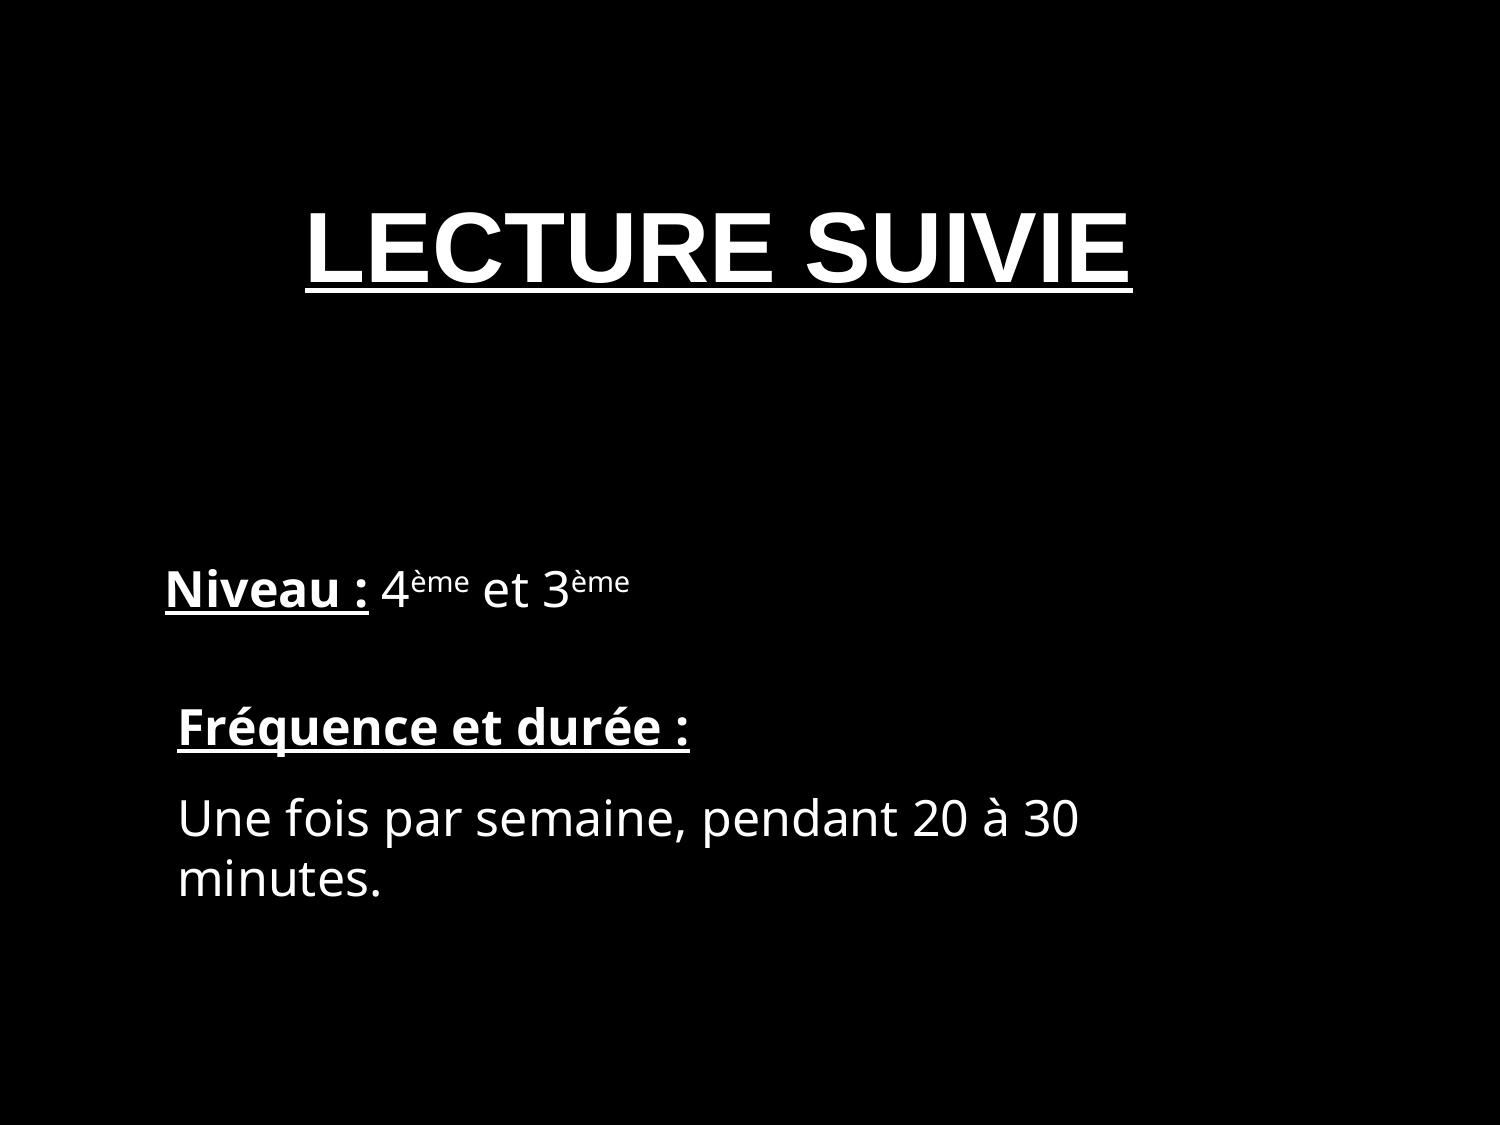

LECTURE SUIVIE
Niveau : 4ème et 3ème
Fréquence et durée :
Une fois par semaine, pendant 20 à 30 minutes.